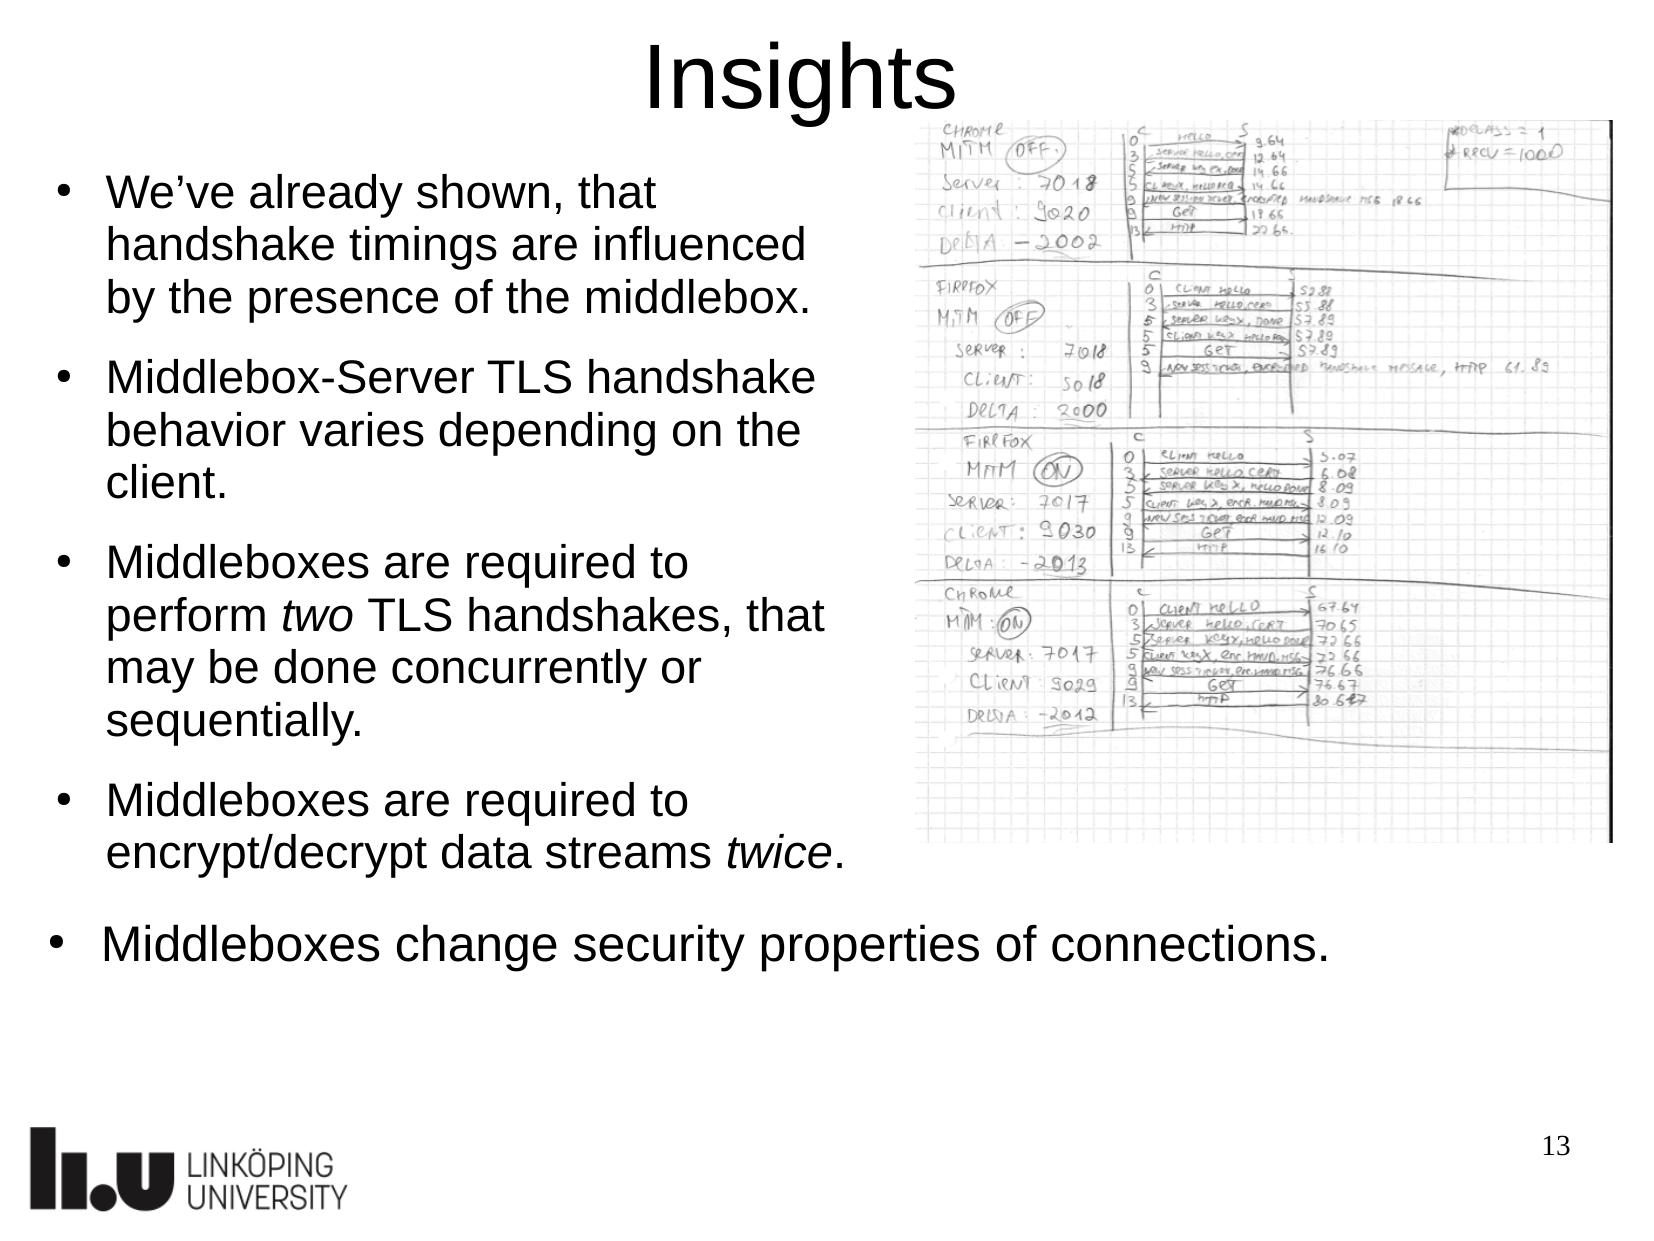

# Insights
We’ve already shown, that handshake timings are influenced by the presence of the middlebox.
Middlebox-Server TLS handshake behavior varies depending on the client.
Middleboxes are required to perform two TLS handshakes, that may be done concurrently or sequentially.
Middleboxes are required to encrypt/decrypt data streams twice.
Middleboxes change security properties of connections.
13